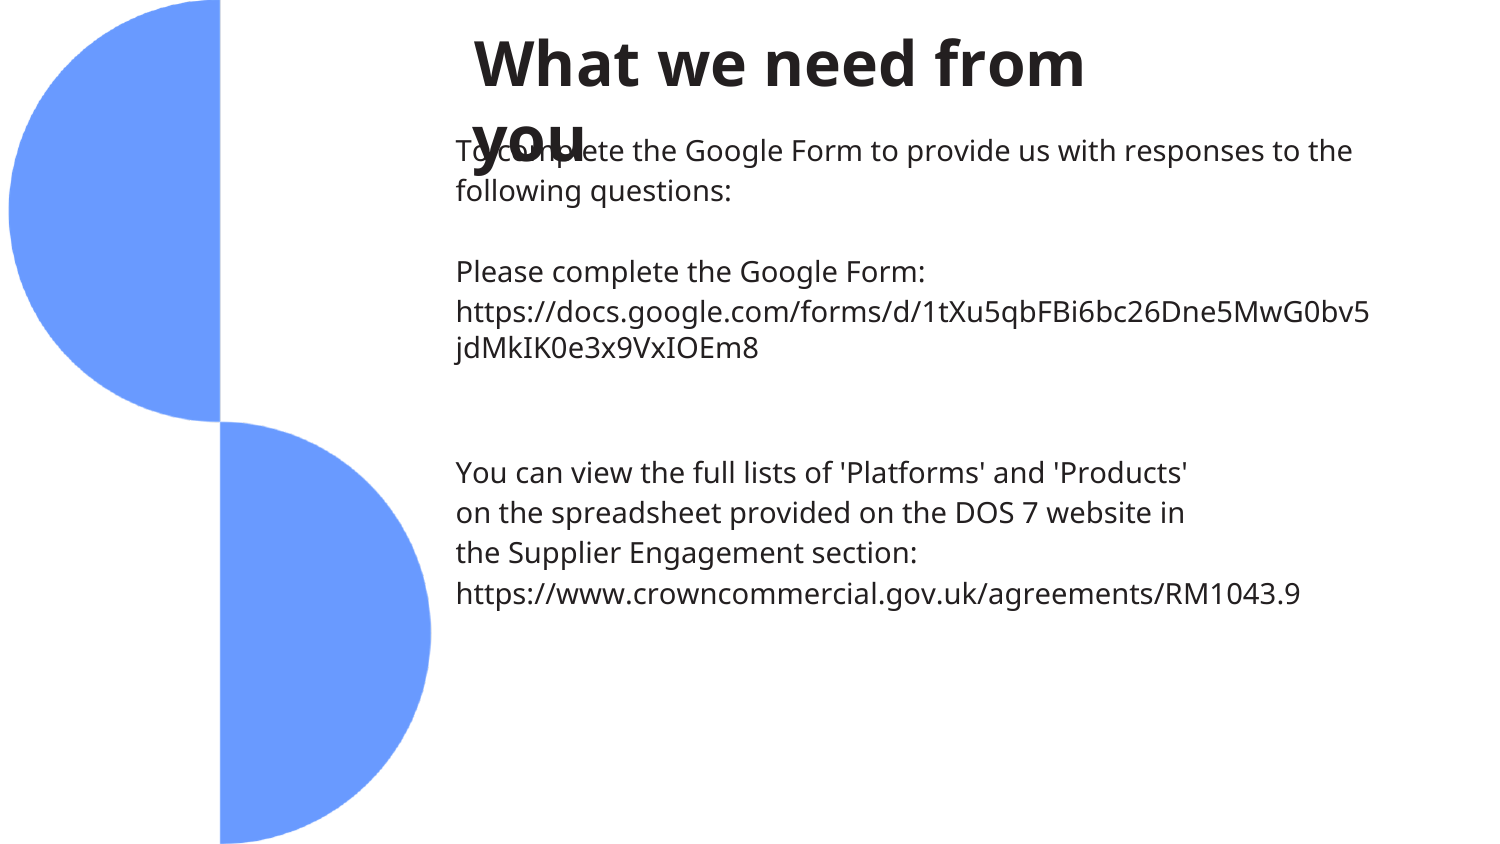

# What we need from you
To complete the Google Form to provide us with responses to the following questions:
Please complete the Google Form:
https://docs.google.com/forms/d/1tXu5qbFBi6bc26Dne5MwG0bv5jdMkIK0e3x9VxIOEm8
You can view the full lists of 'Platforms' and 'Products'
on the spreadsheet provided on the DOS 7 website in
the Supplier Engagement section:
https://www.crowncommercial.gov.uk/agreements/RM1043.9